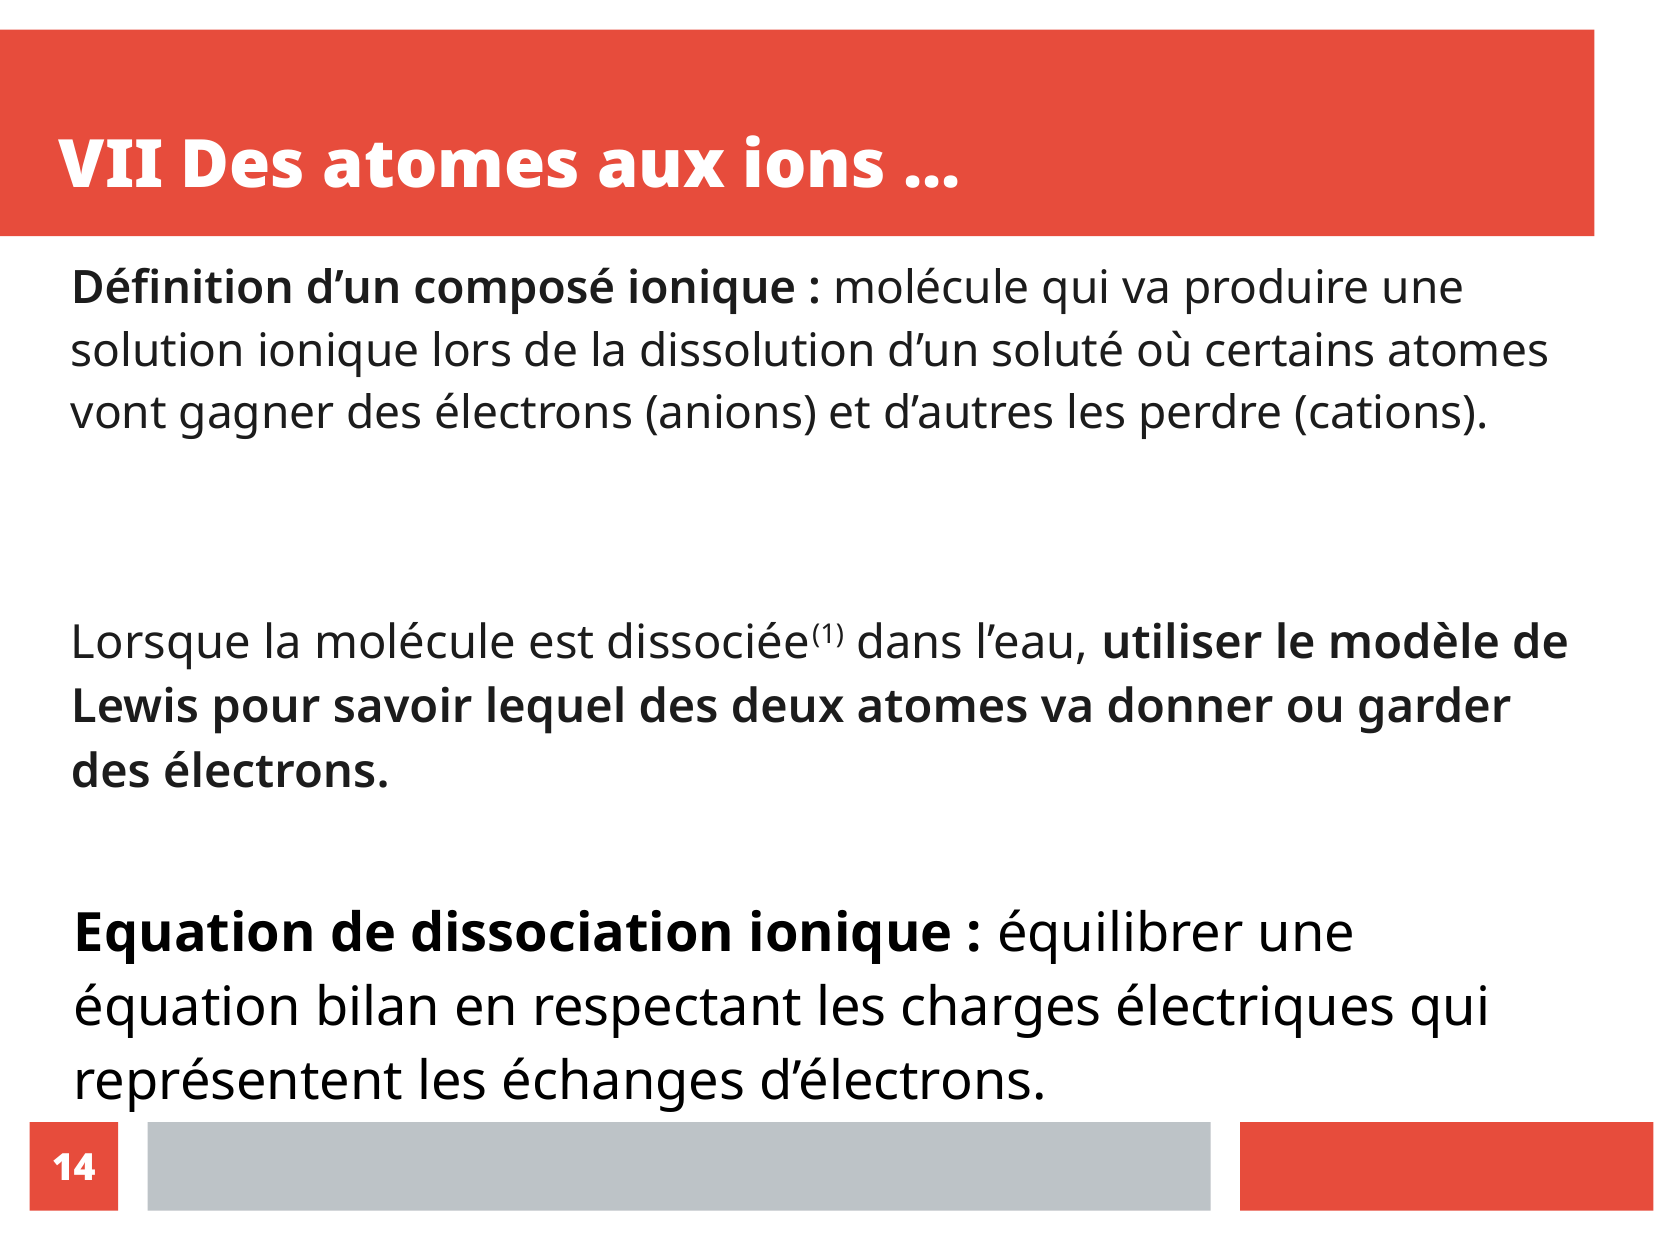

# VII Des atomes aux ions ...
Définition d’un composé ionique : molécule qui va produire une solution ionique lors de la dissolution d’un soluté où certains atomes vont gagner des électrons (anions) et d’autres les perdre (cations).
Lorsque la molécule est dissociée(1) dans l’eau, utiliser le modèle de Lewis pour savoir lequel des deux atomes va donner ou garder des électrons.
Equation de dissociation ionique : équilibrer une équation bilan en respectant les charges électriques qui représentent les échanges d’électrons.
14